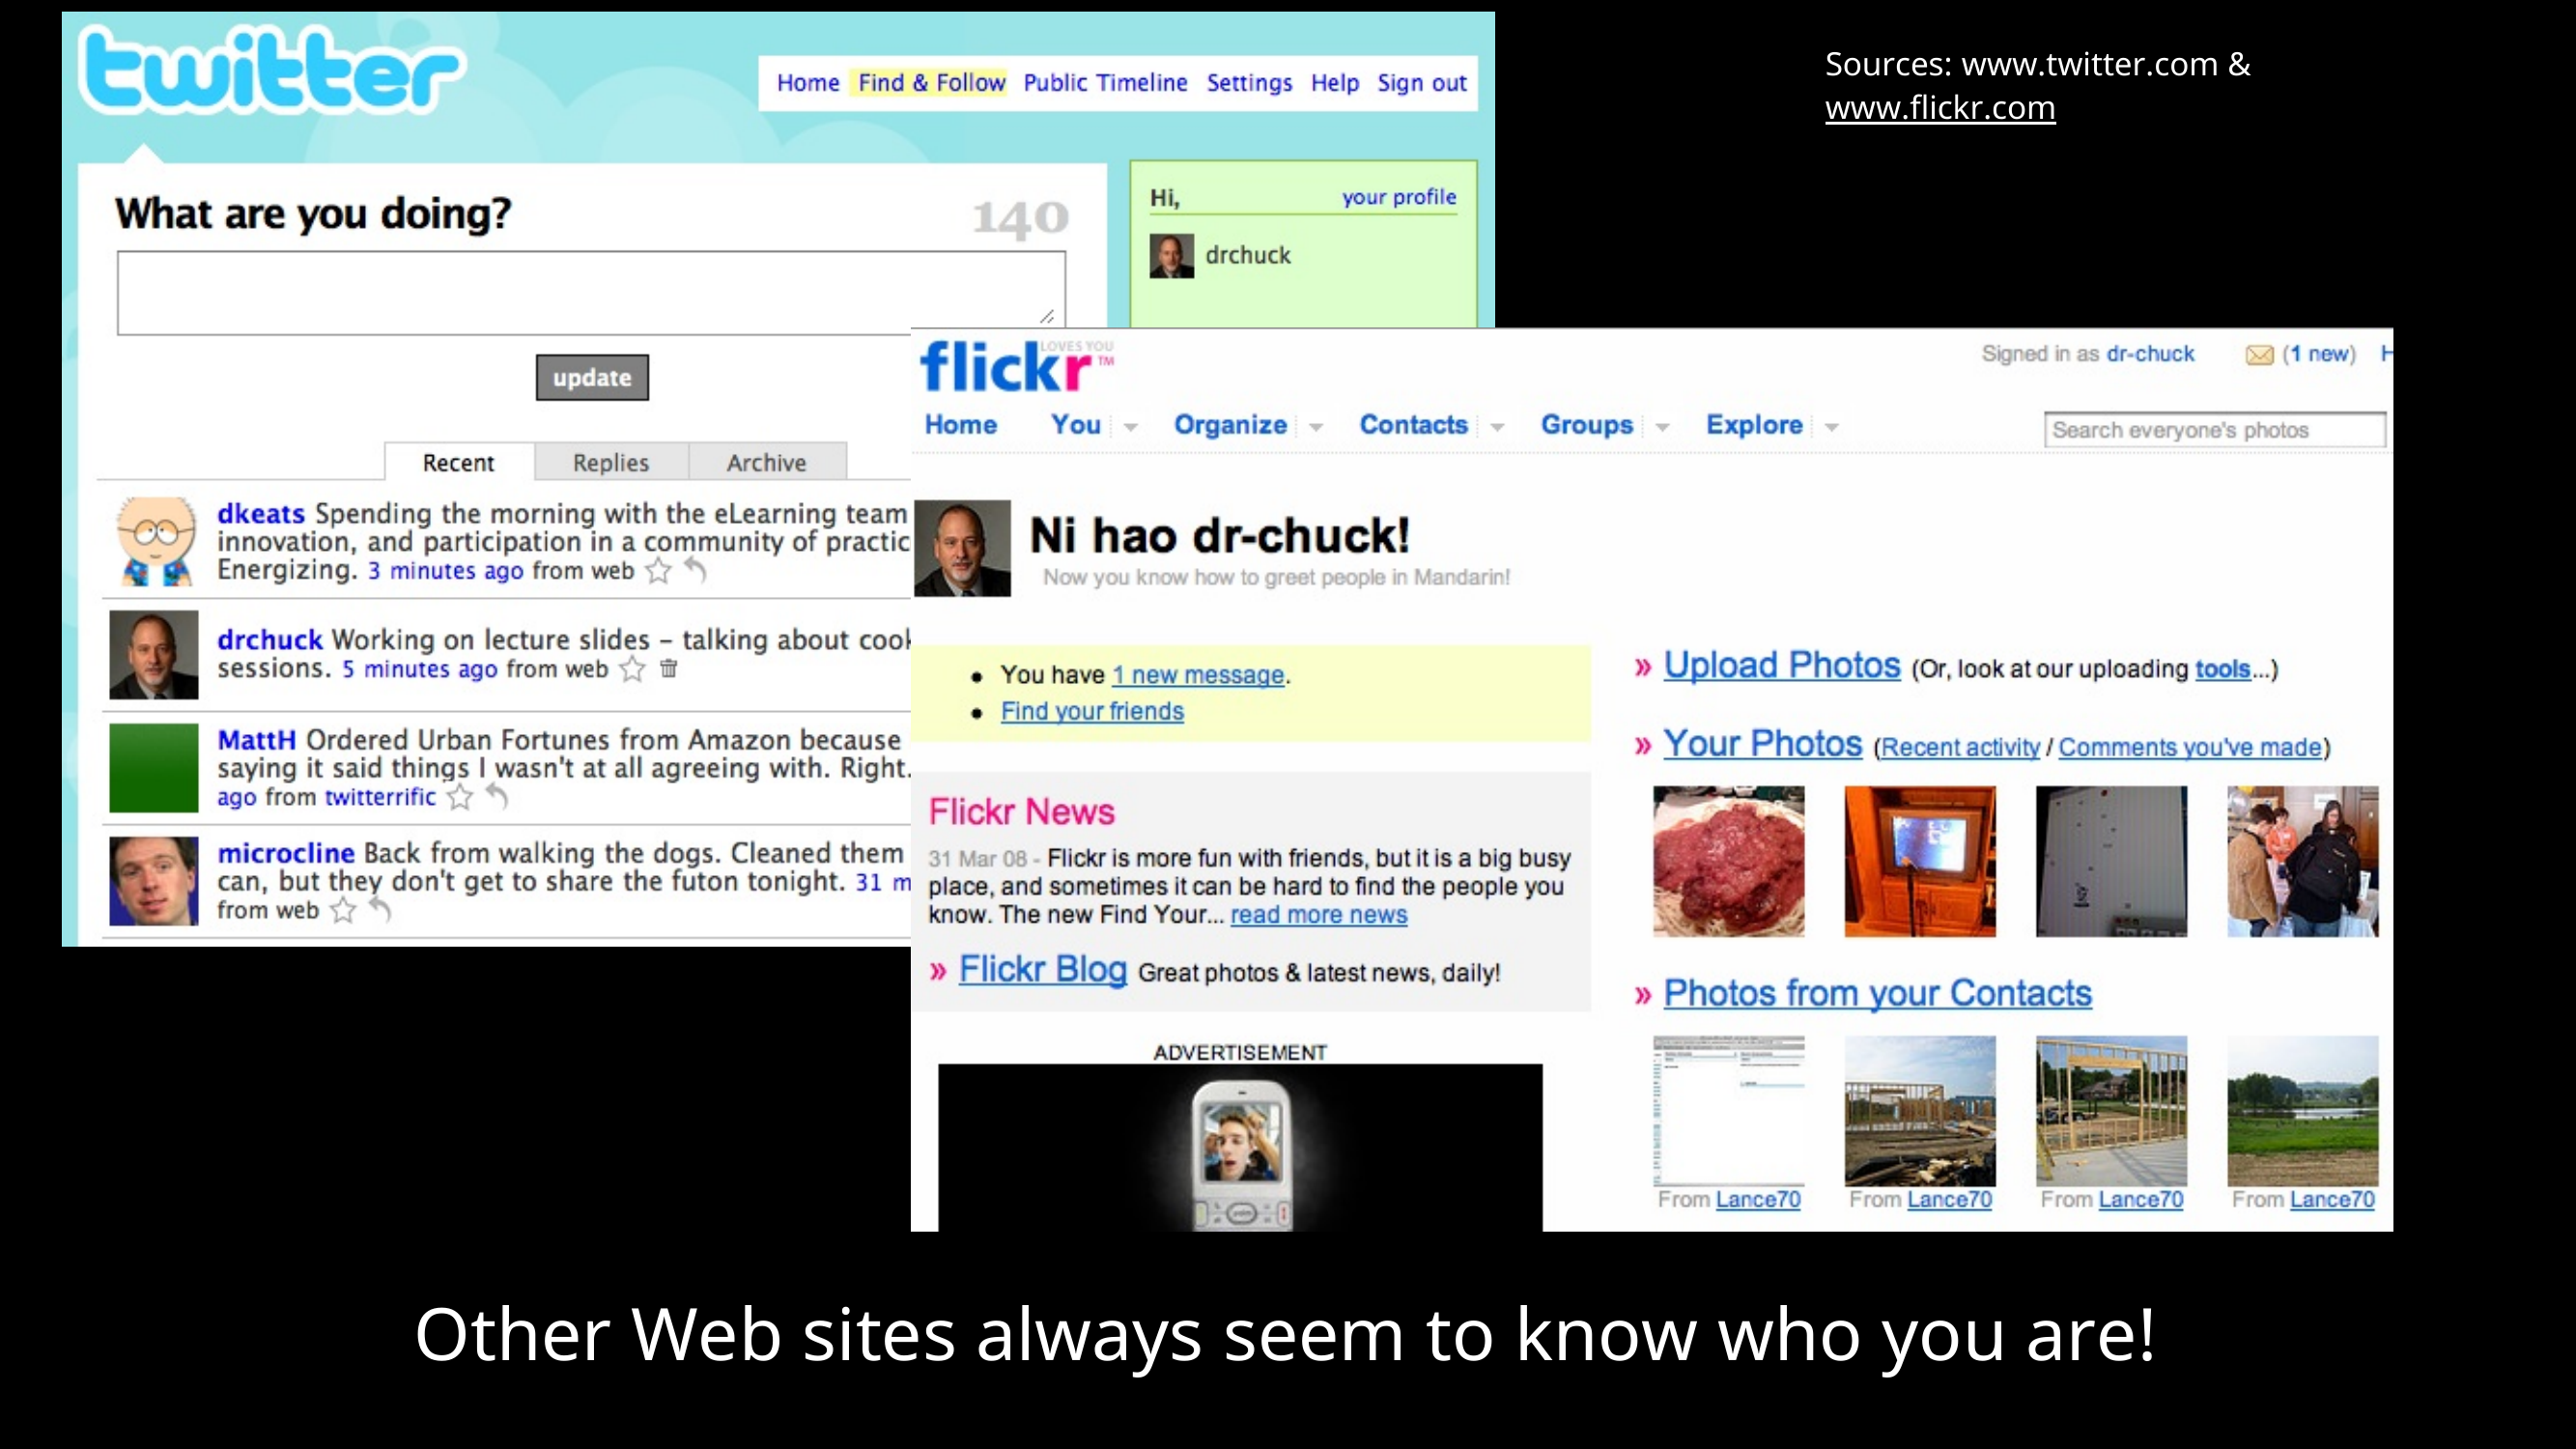

Sources: www.twitter.com & www.flickr.com
Other Web sites always seem to know who you are!